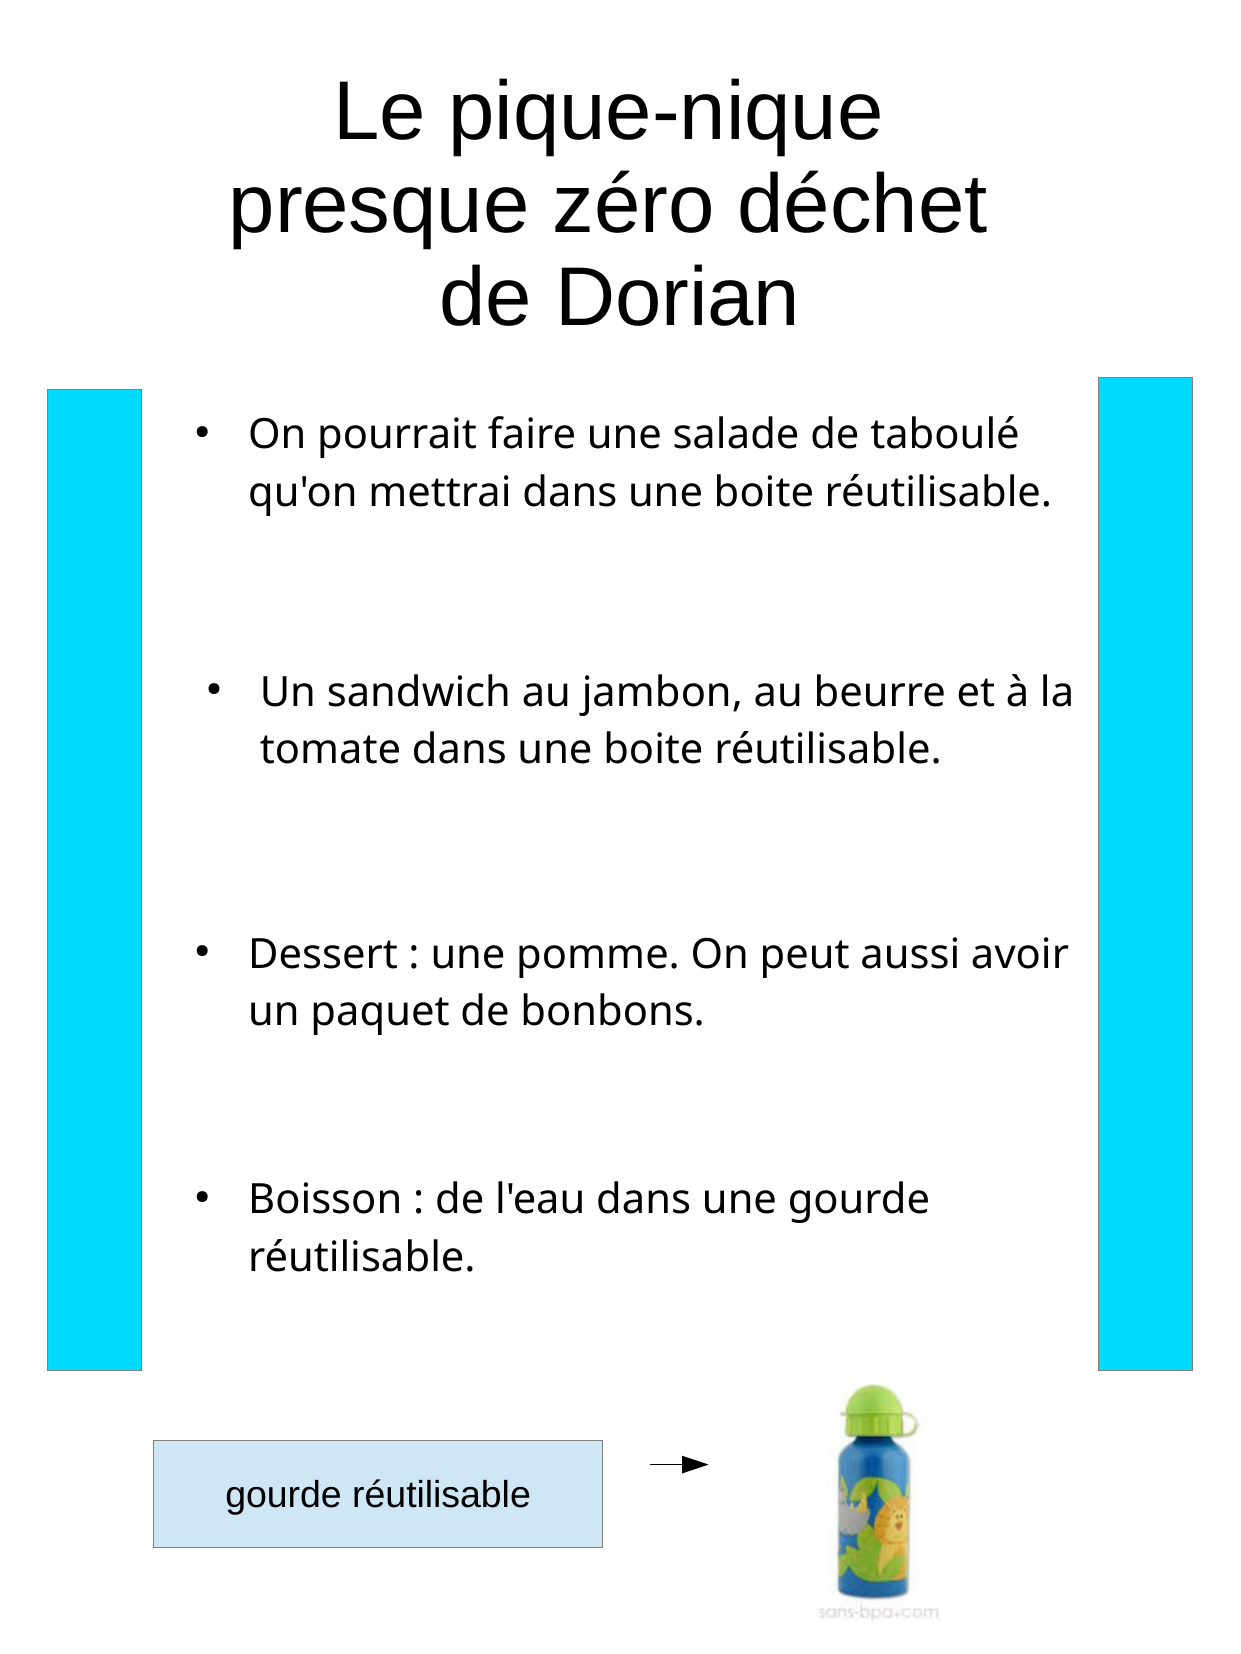

# Le pique-nique presque zéro déchet de Dorian
On pourrait faire une salade de taboulé qu'on mettrai dans une boite réutilisable.
Un sandwich au jambon, au beurre et à la tomate dans une boite réutilisable.
Dessert : une pomme. On peut aussi avoir un paquet de bonbons.
Boisson : de l'eau dans une gourde réutilisable.
gourde réutilisable